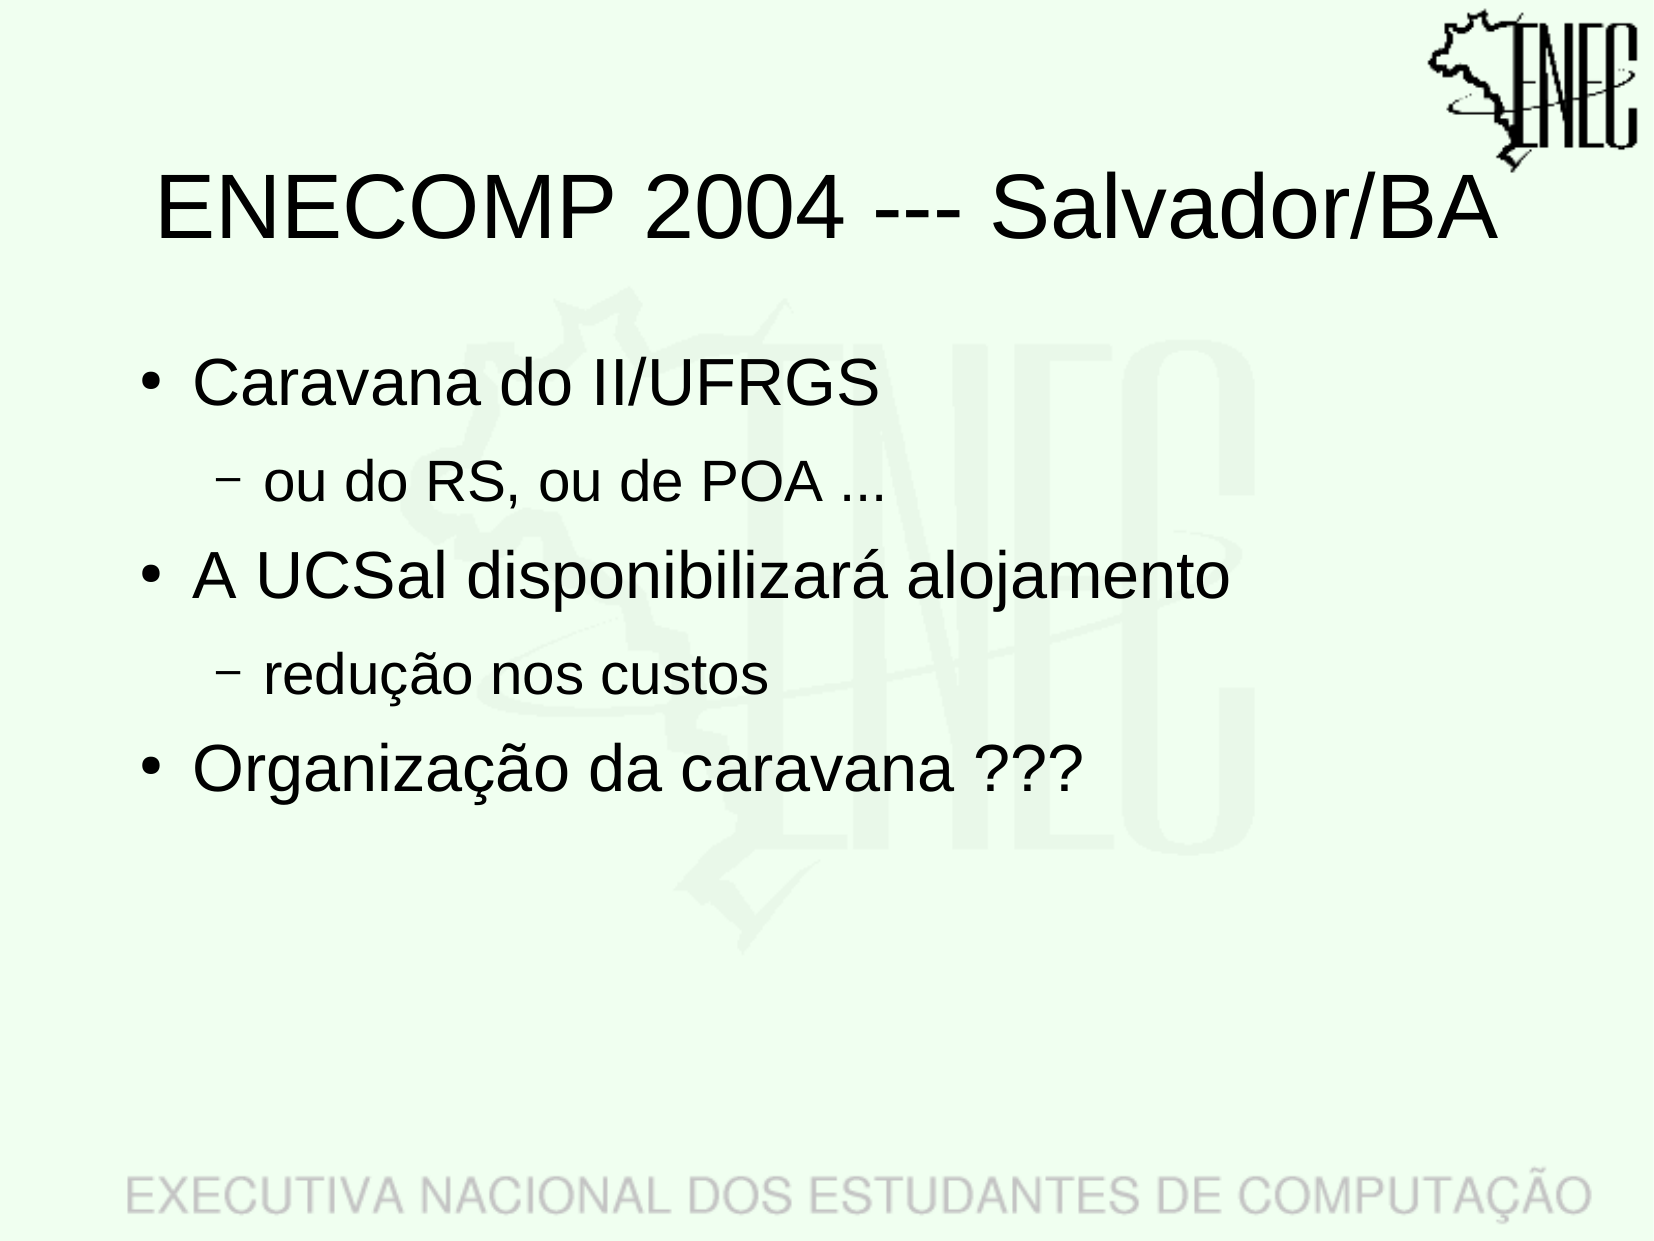

# ENECOMP 2004 --- Salvador/BA
Caravana do II/UFRGS
ou do RS, ou de POA ...
A UCSal disponibilizará alojamento
redução nos custos
Organização da caravana ???